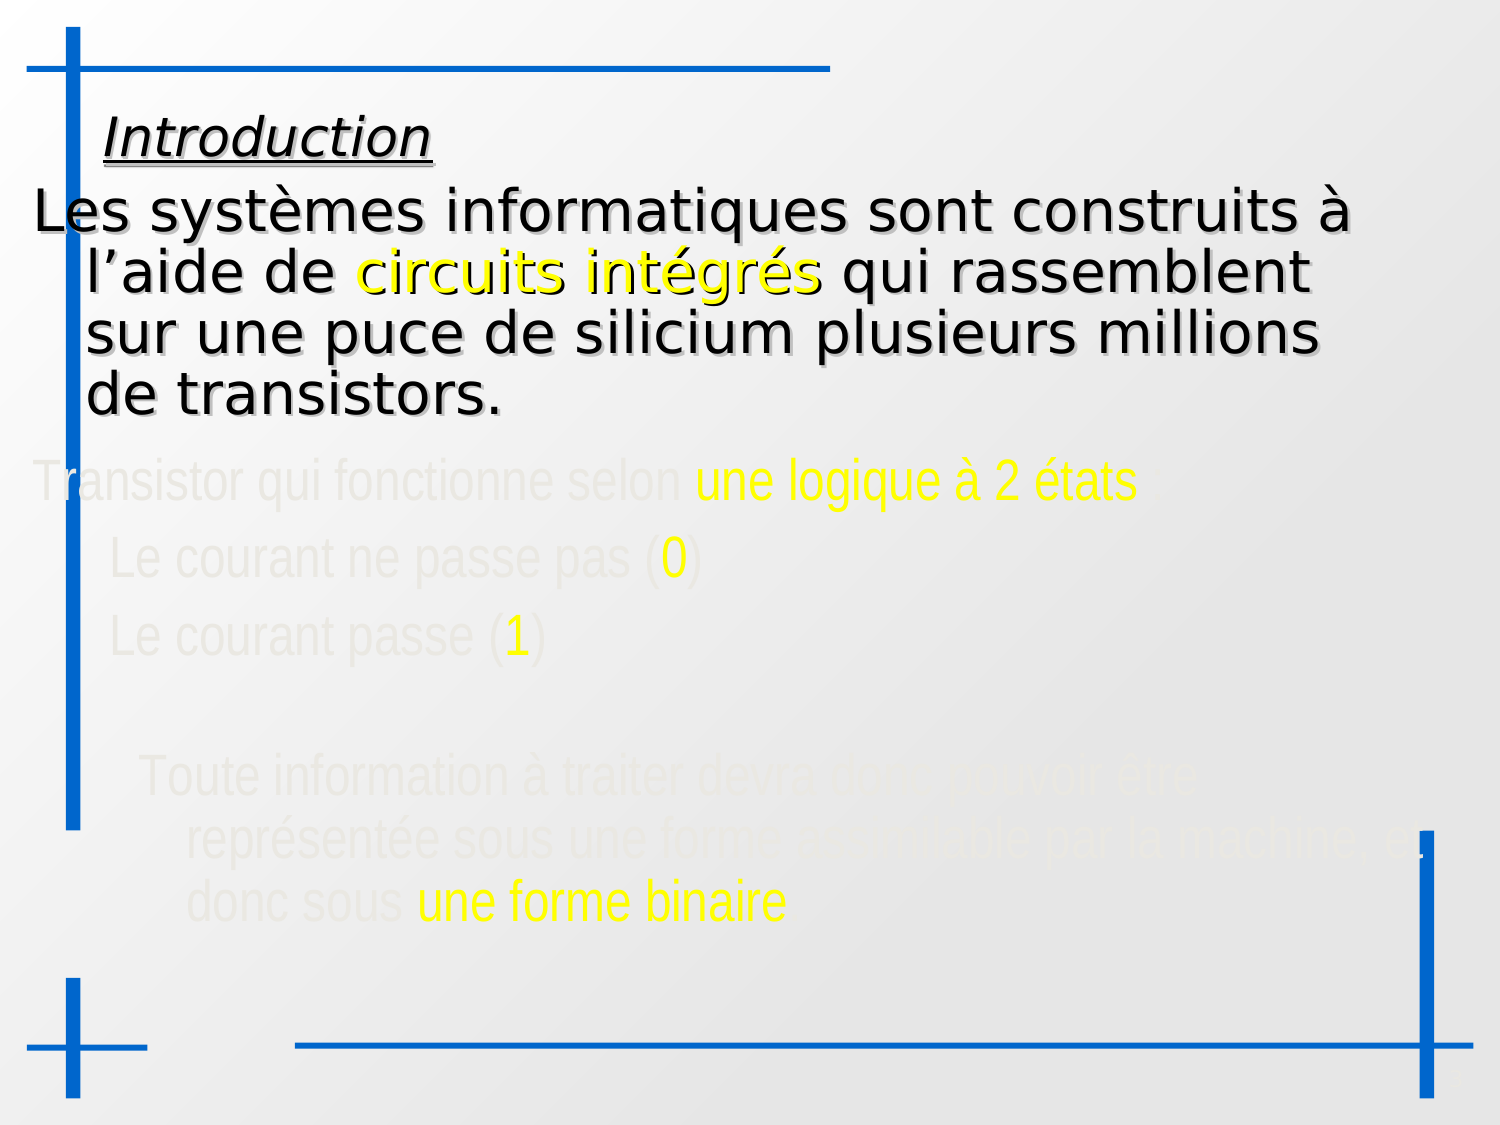

# Introduction
Les systèmes informatiques sont construits à l’aide de circuits intégrés qui rassemblent sur une puce de silicium plusieurs millions de transistors.
Transistor qui fonctionne selon une logique à 2 états :
Le courant ne passe pas (0)
Le courant passe (1)
Toute information à traiter devra donc pouvoir être représentée sous une forme assimilable par la machine, et donc sous une forme binaire.